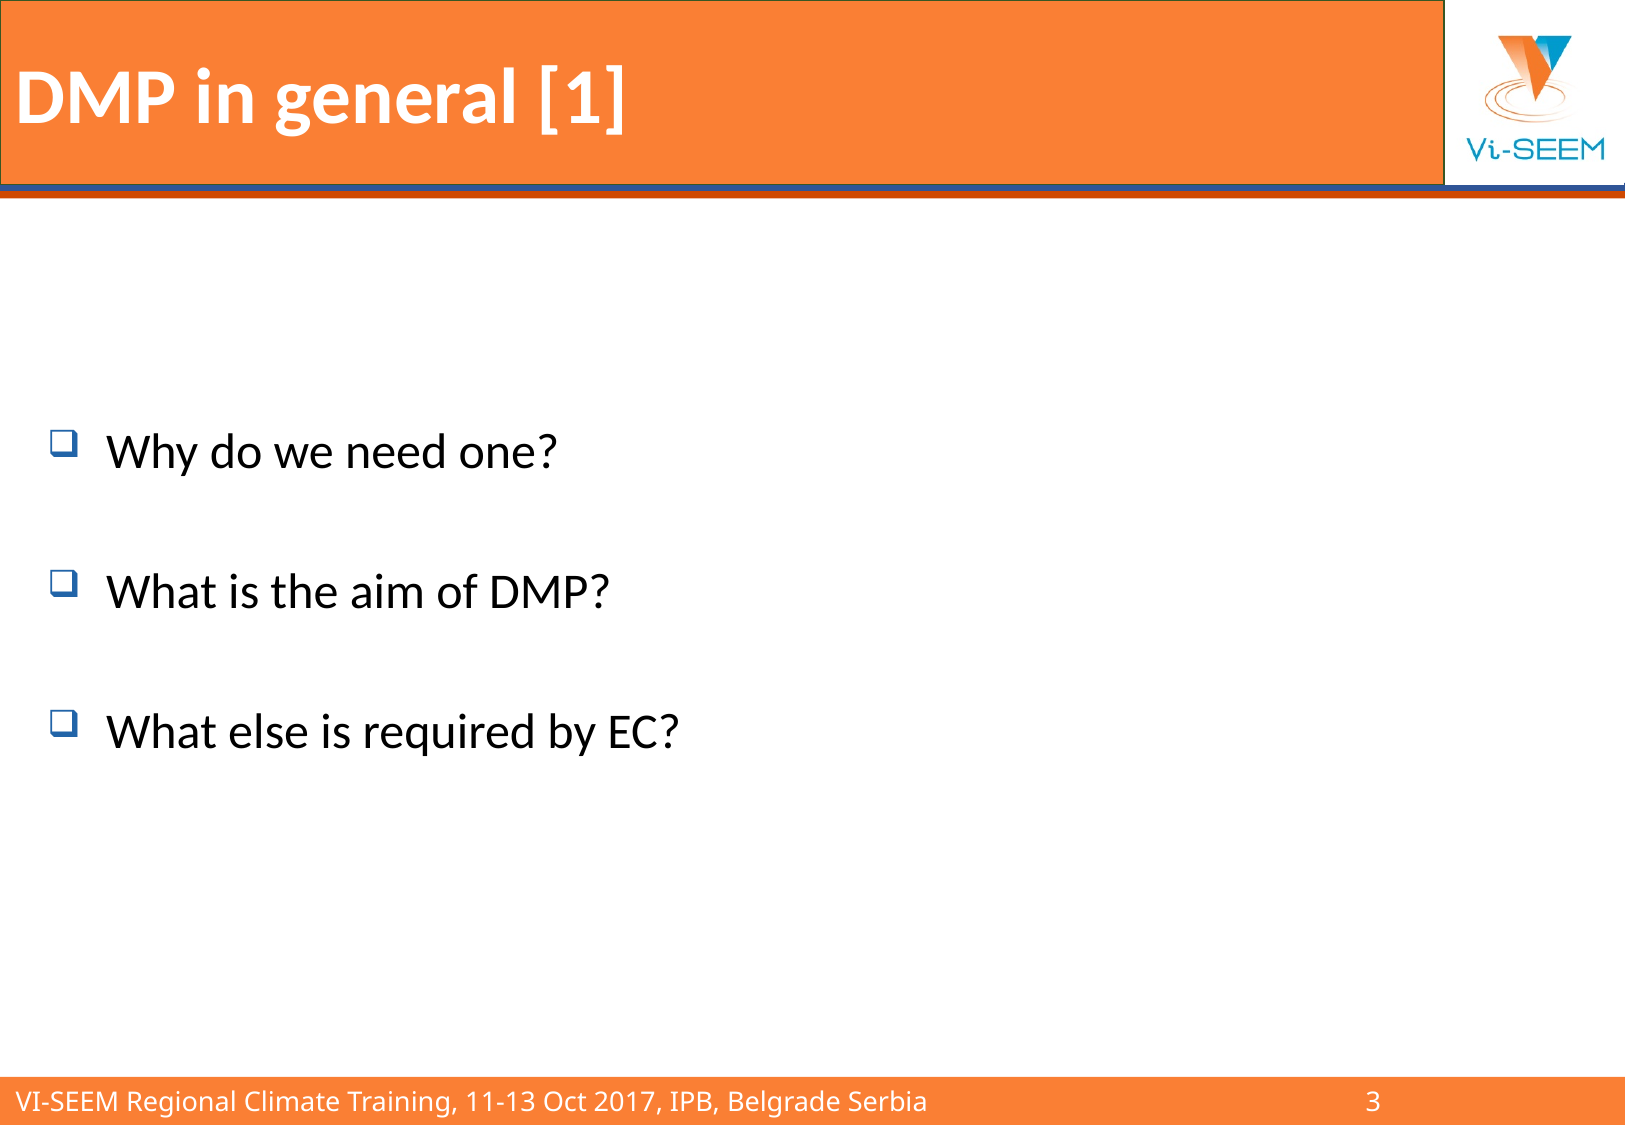

# DMP in general [1]
Why do we need one?
What is the aim of DMP?
What else is required by EC?
VI-SEEM Regional Climate Training, 11-13 Oct 2017, IPB, Belgrade Serbia